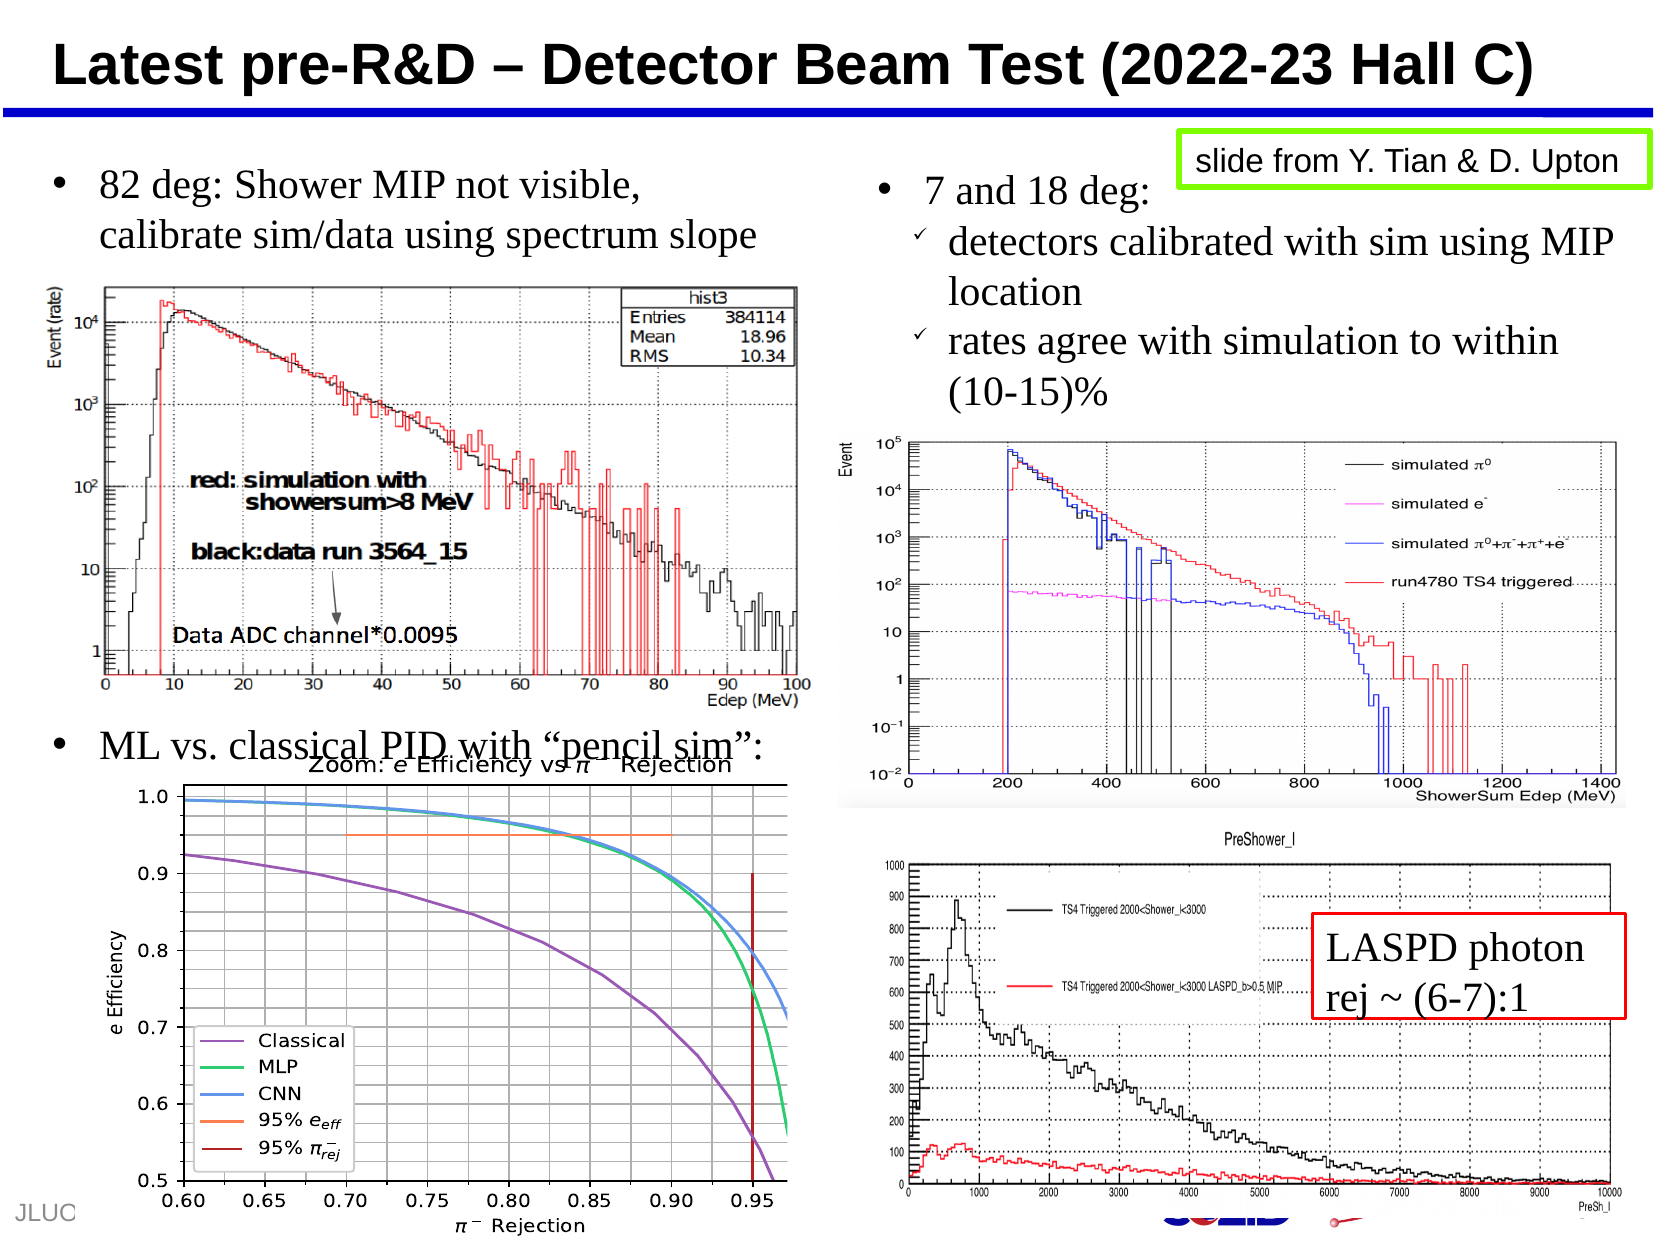

Latest pre-R&D – Detector Beam Test (2022-23 Hall C)
slide from Y. Tian & D. Upton
82 deg: Shower MIP not visible, calibrate sim/data using spectrum slope
7 and 18 deg:
detectors calibrated with sim using MIP location
rates agree with simulation to within (10-15)%
ML vs. classical PID with “pencil sim”:
LASPD photon rej ~ (6-7):1